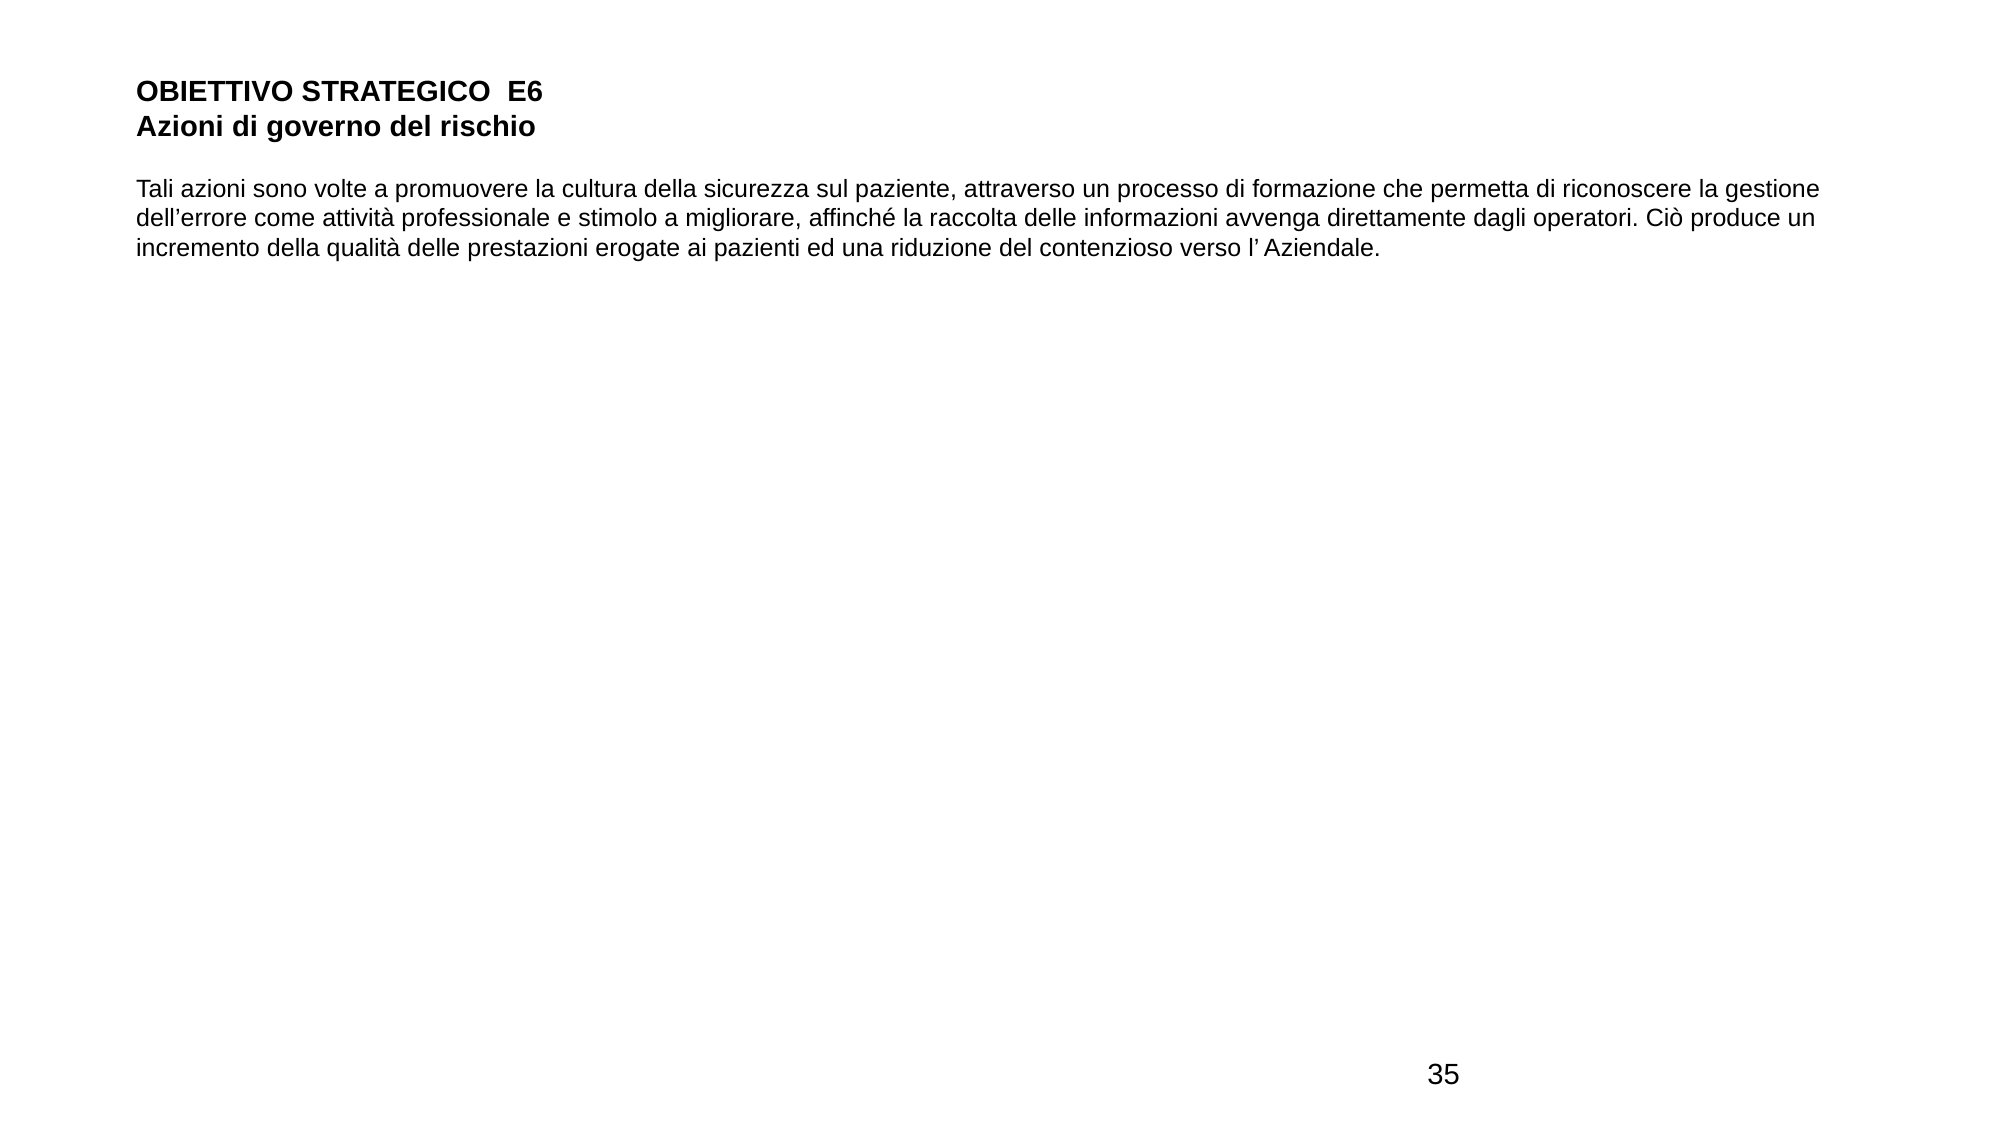

# OBIETTIVO STRATEGICO  E6 Azioni di governo del rischio Tali azioni sono volte a promuovere la cultura della sicurezza sul paziente, attraverso un processo di formazione che permetta di riconoscere la gestione dell’errore come attività professionale e stimolo a migliorare, affinché la raccolta delle informazioni avvenga direttamente dagli operatori. Ciò produce un incremento della qualità delle prestazioni erogate ai pazienti ed una riduzione del contenzioso verso l’ Aziendale.